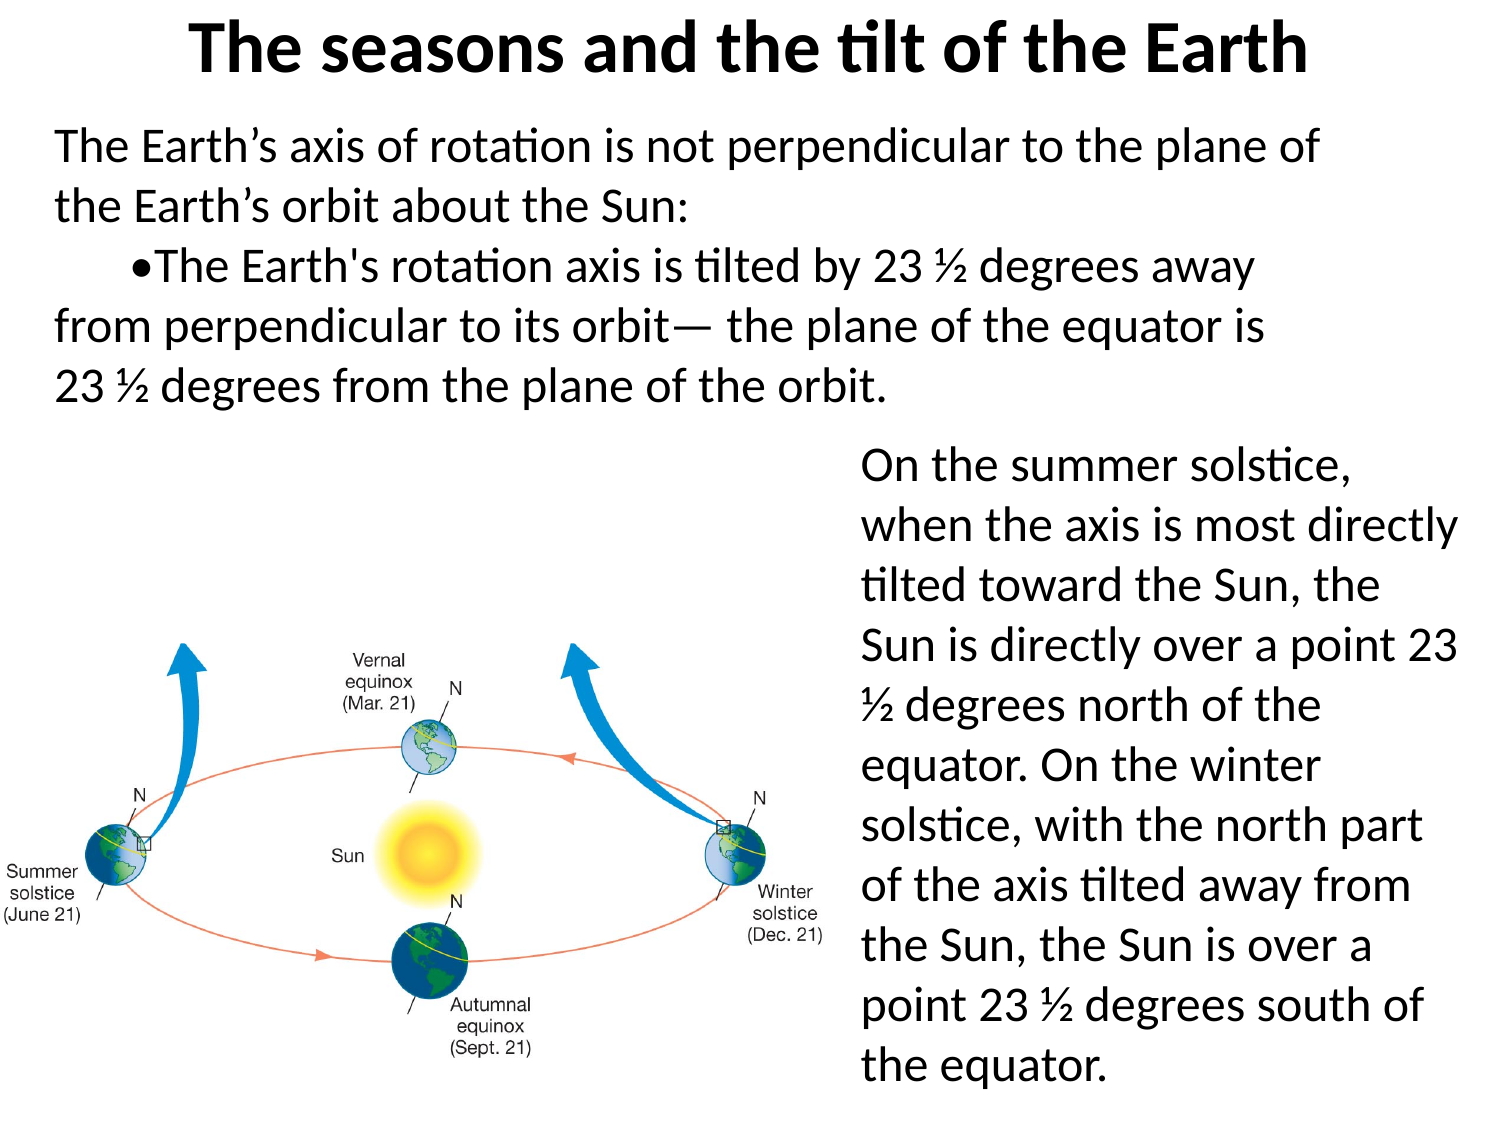

The seasons and the tilt of the Earth
The Earth’s axis of rotation is not perpendicular to the plane of the Earth’s orbit about the Sun:
	•The Earth's rotation axis is tilted by 23 1⁄2 degrees away 	from perpendicular to its orbit— the plane of the equator is 	23 1⁄2 degrees from the plane of the orbit.
On the summer solstice, when the axis is most directly tilted toward the Sun, the Sun is directly over a point 23 1⁄2 degrees north of the equator. On the winter solstice, with the north part of the axis tilted away from the Sun, the Sun is over a point 23 1⁄2 degrees south of the equator.